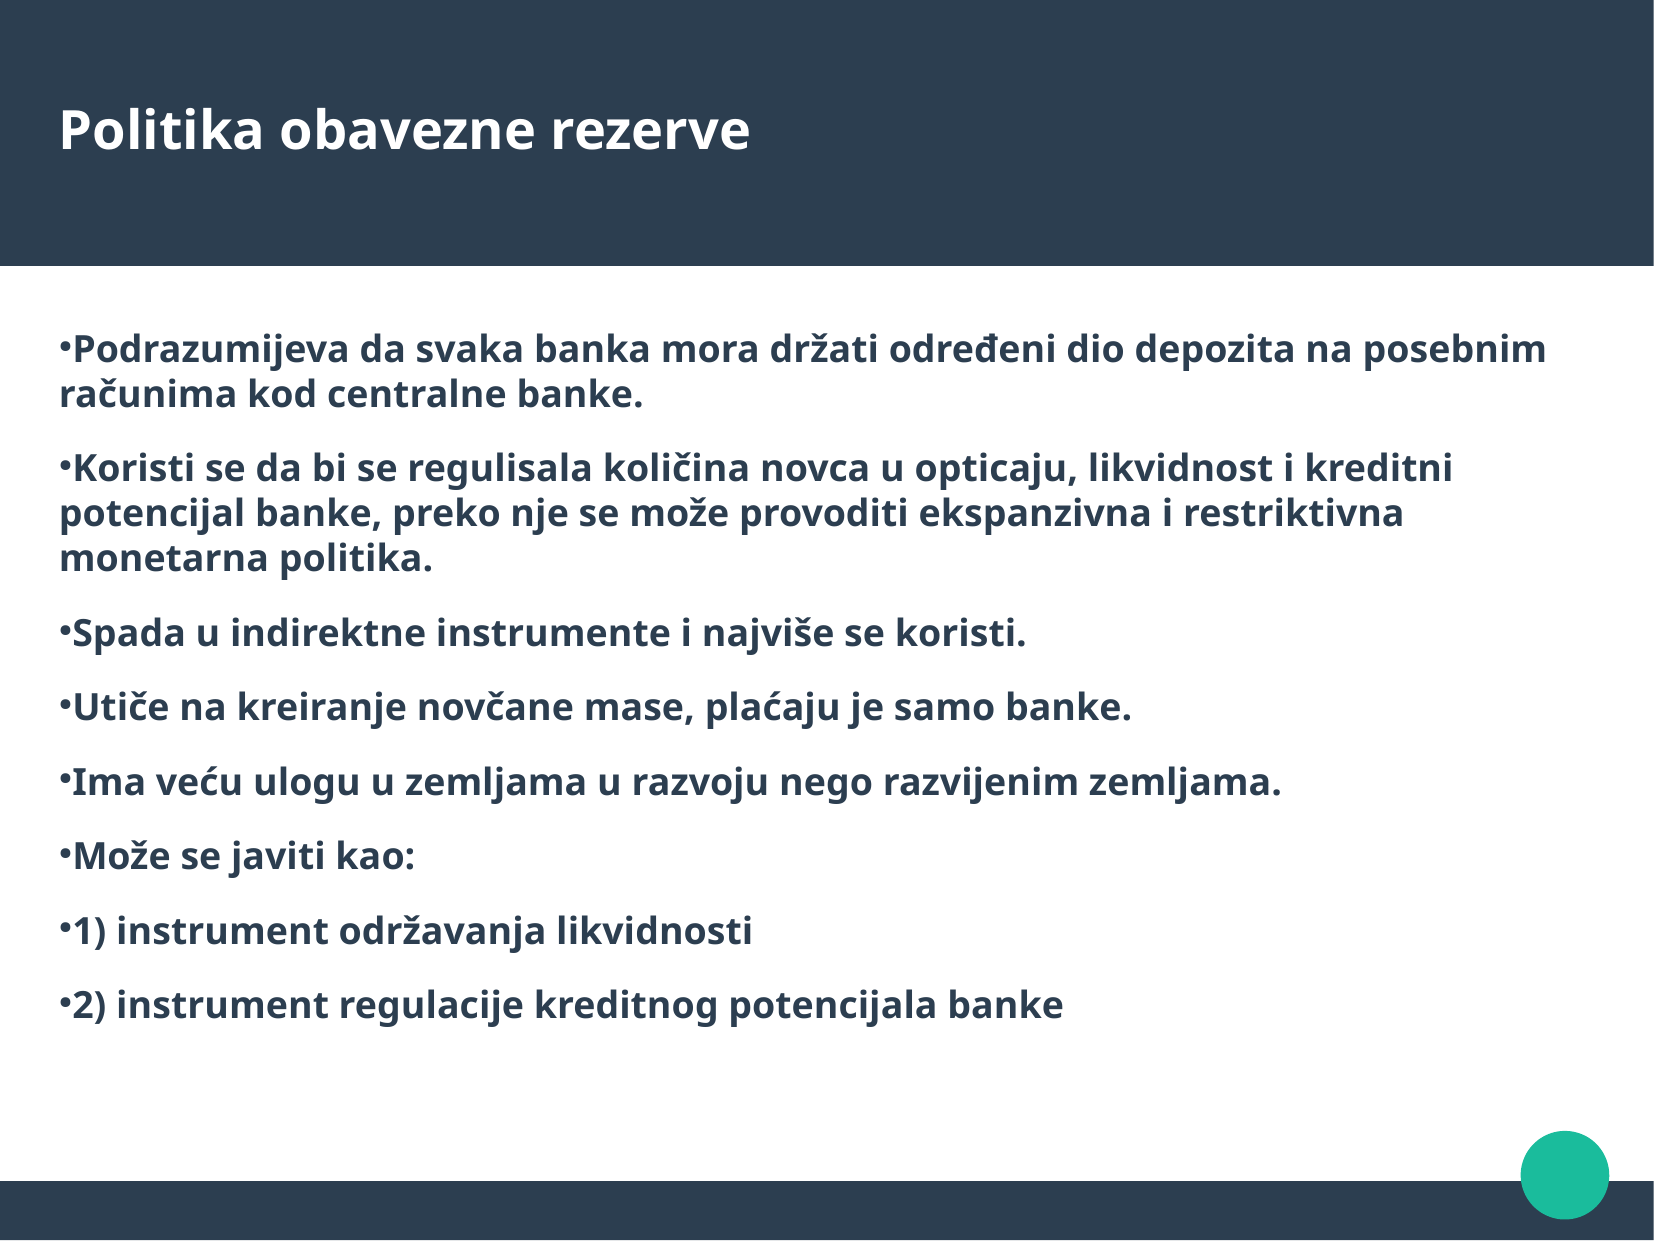

# Politika obavezne rezerve
Podrazumijeva da svaka banka mora držati određeni dio depozita na posebnim računima kod centralne banke.
Koristi se da bi se regulisala količina novca u opticaju, likvidnost i kreditni potencijal banke, preko nje se može provoditi ekspanzivna i restriktivna monetarna politika.
Spada u indirektne instrumente i najviše se koristi.
Utiče na kreiranje novčane mase, plaćaju je samo banke.
Ima veću ulogu u zemljama u razvoju nego razvijenim zemljama.
Može se javiti kao:
1) instrument održavanja likvidnosti
2) instrument regulacije kreditnog potencijala banke